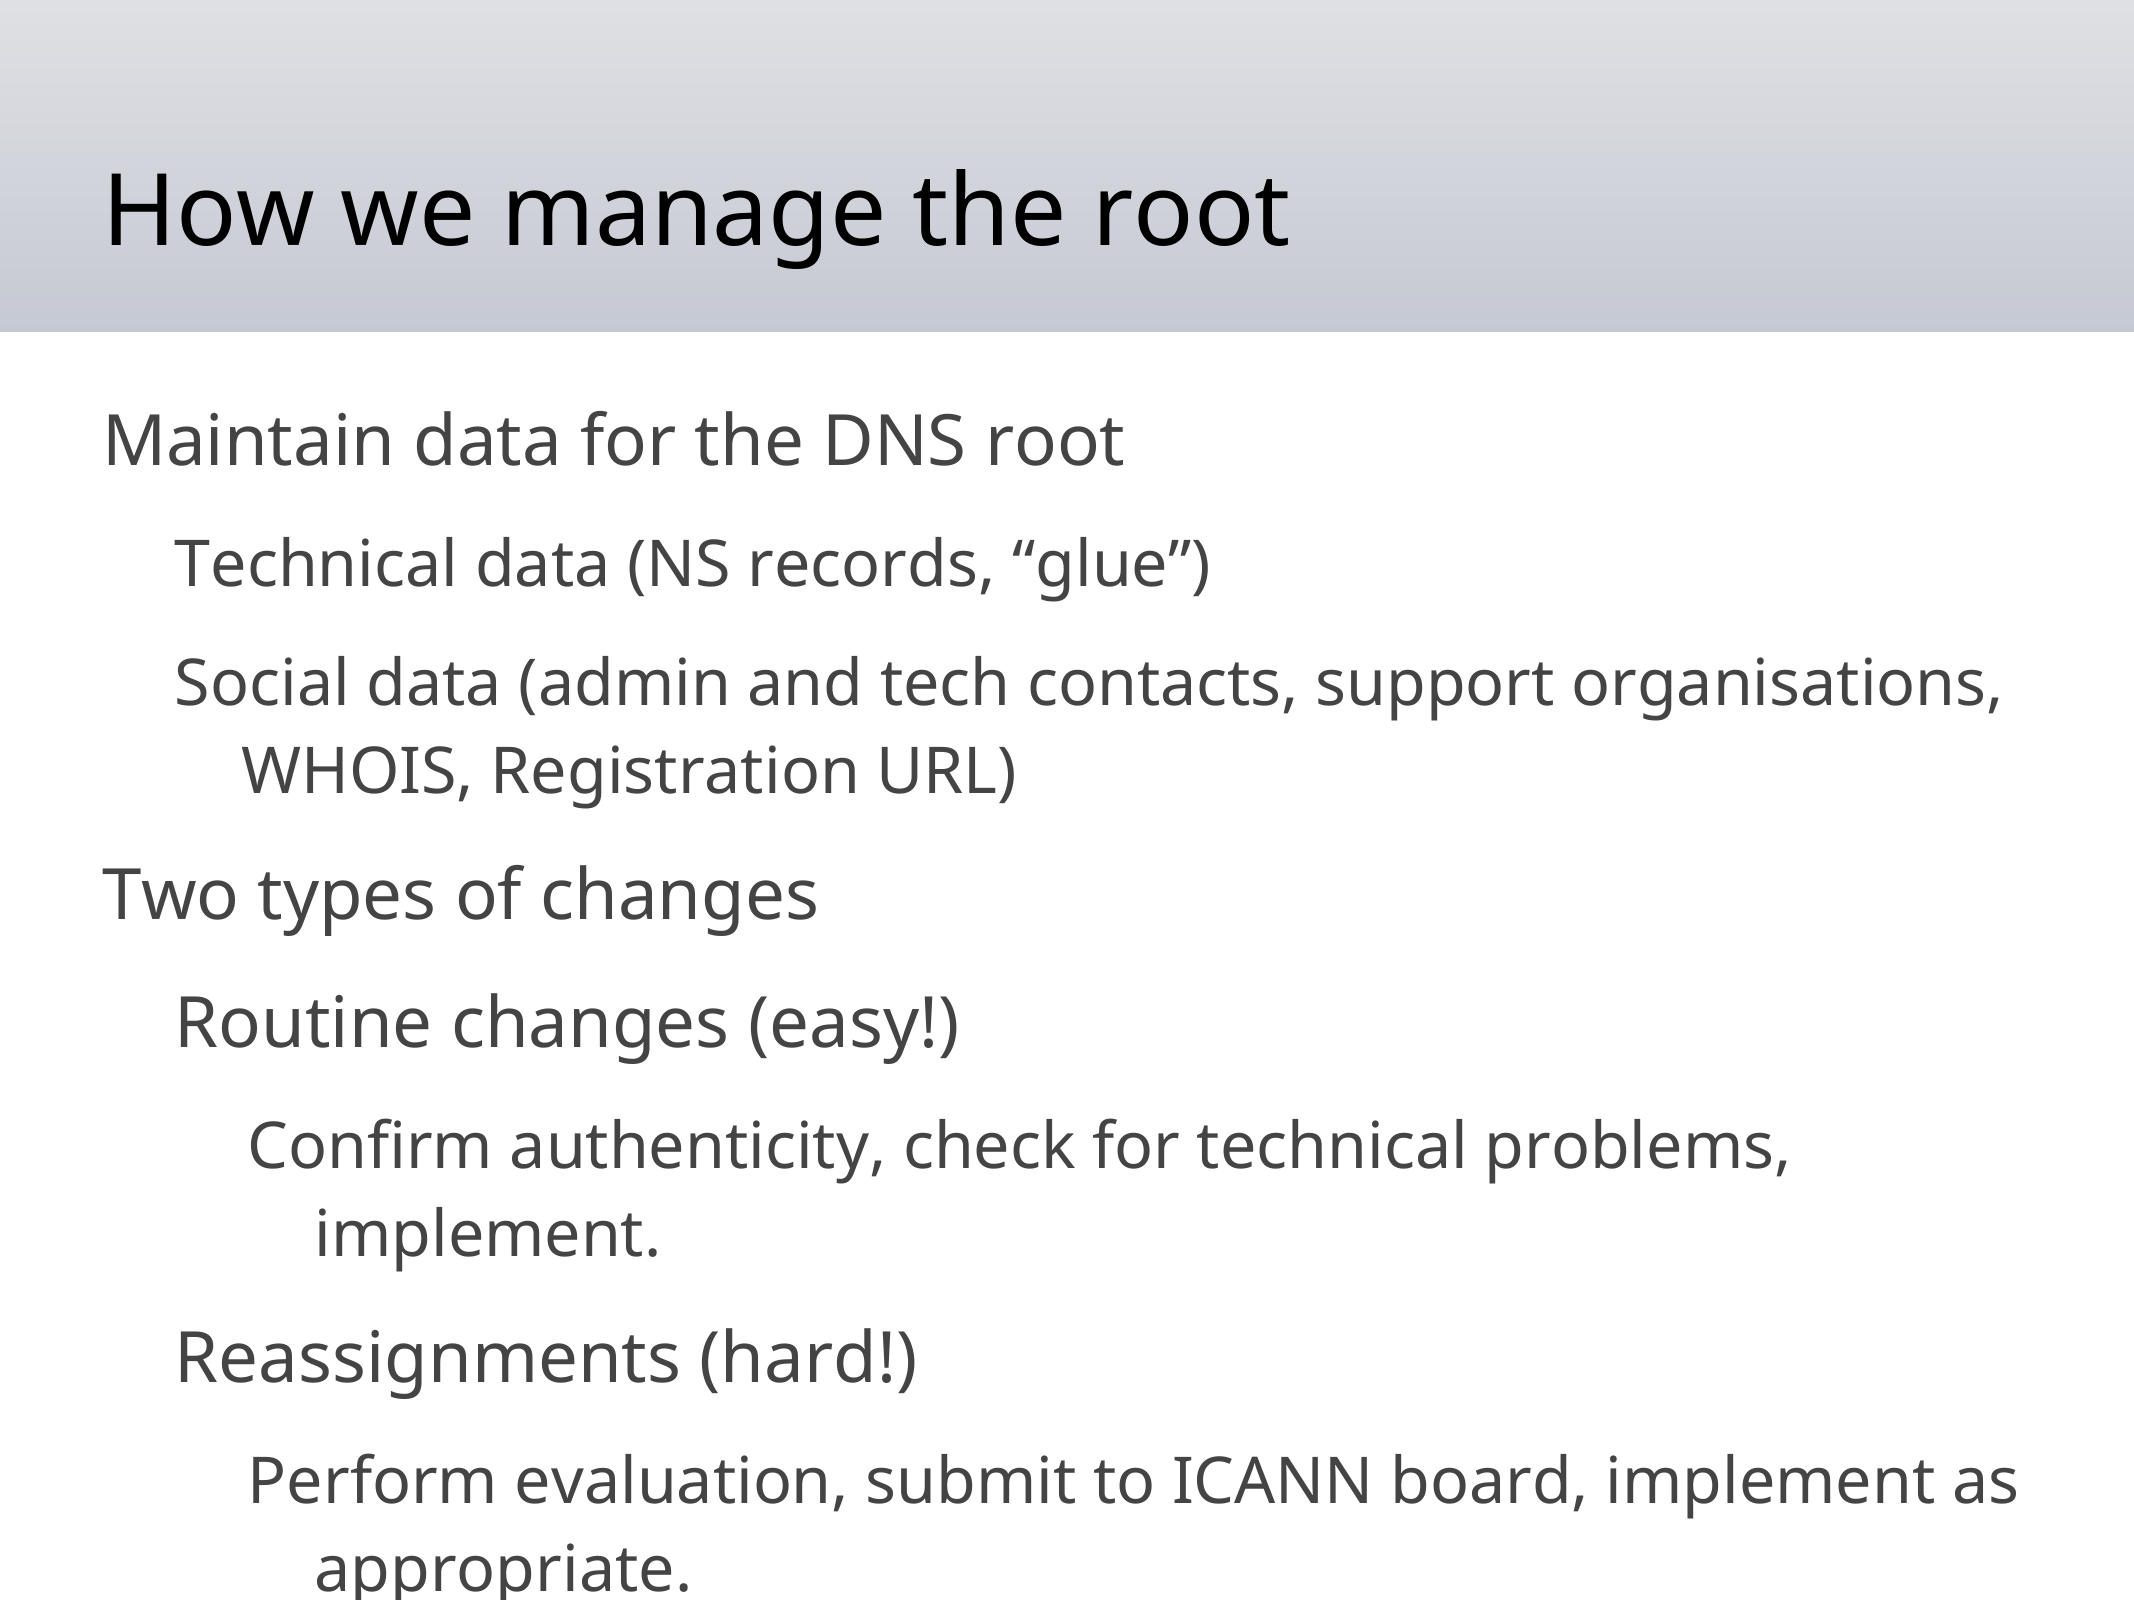

# How we manage the root
Maintain data for the DNS root
Technical data (NS records, “glue”)
Social data (admin and tech contacts, support organisations, WHOIS, Registration URL)
Two types of changes
Routine changes (easy!)
Confirm authenticity, check for technical problems, implement.
Reassignments (hard!)
Perform evaluation, submit to ICANN board, implement as appropriate.